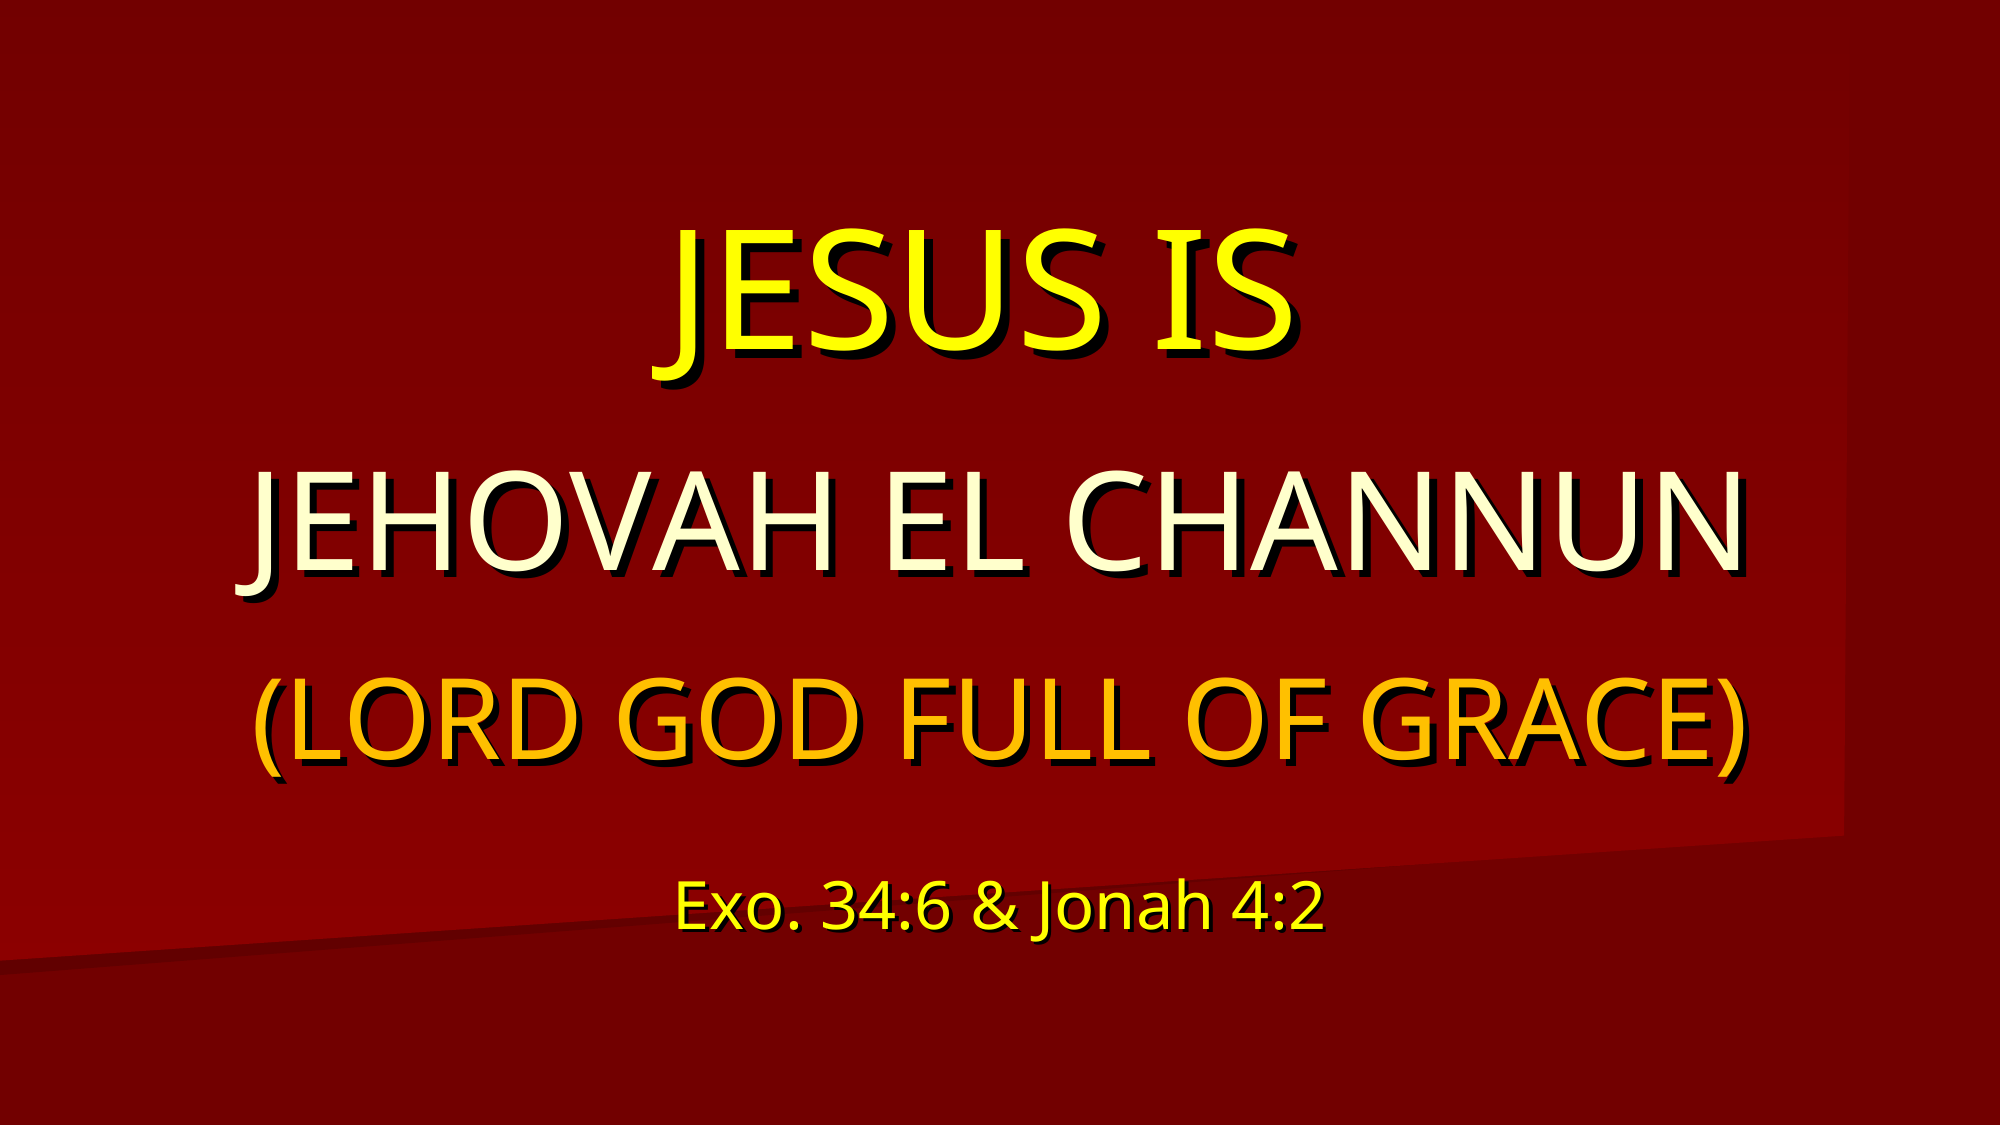

# JESUS IS JEHOVAH EL CHANNUN (LORD GOD FULL OF GRACE) Exo. 34:6 & Jonah 4:2